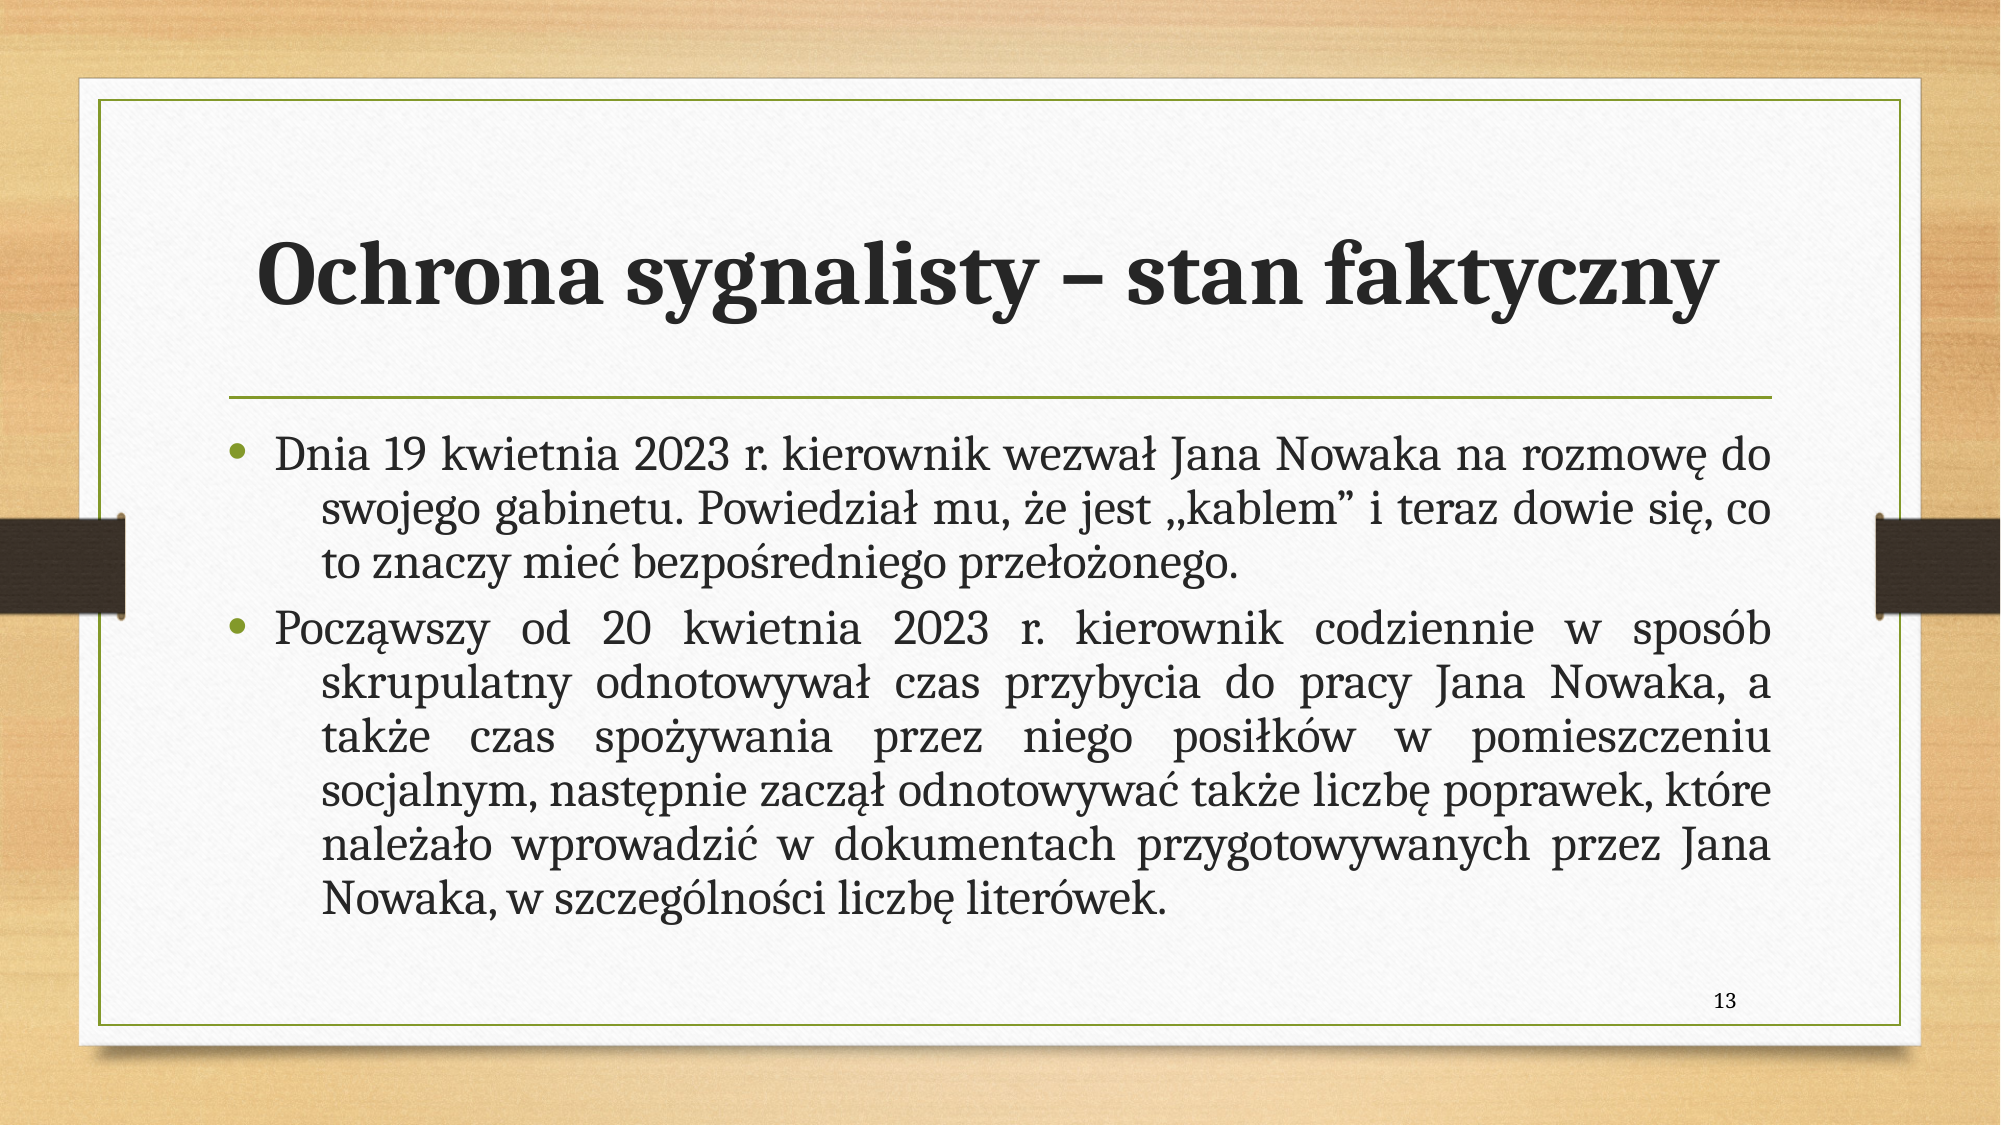

# Ochrona sygnalisty – stan faktyczny
Dnia 19 kwietnia 2023 r. kierownik wezwał Jana Nowaka na rozmowę do swojego gabinetu. Powiedział mu, że jest ,,kablem” i teraz dowie się, co to znaczy mieć bezpośredniego przełożonego.
Począwszy od 20 kwietnia 2023 r. kierownik codziennie w sposób skrupulatny odnotowywał czas przybycia do pracy Jana Nowaka, a także czas spożywania przez niego posiłków w pomieszczeniu socjalnym, następnie zaczął odnotowywać także liczbę poprawek, które należało wprowadzić w dokumentach przygotowywanych przez Jana Nowaka, w szczególności liczbę literówek.